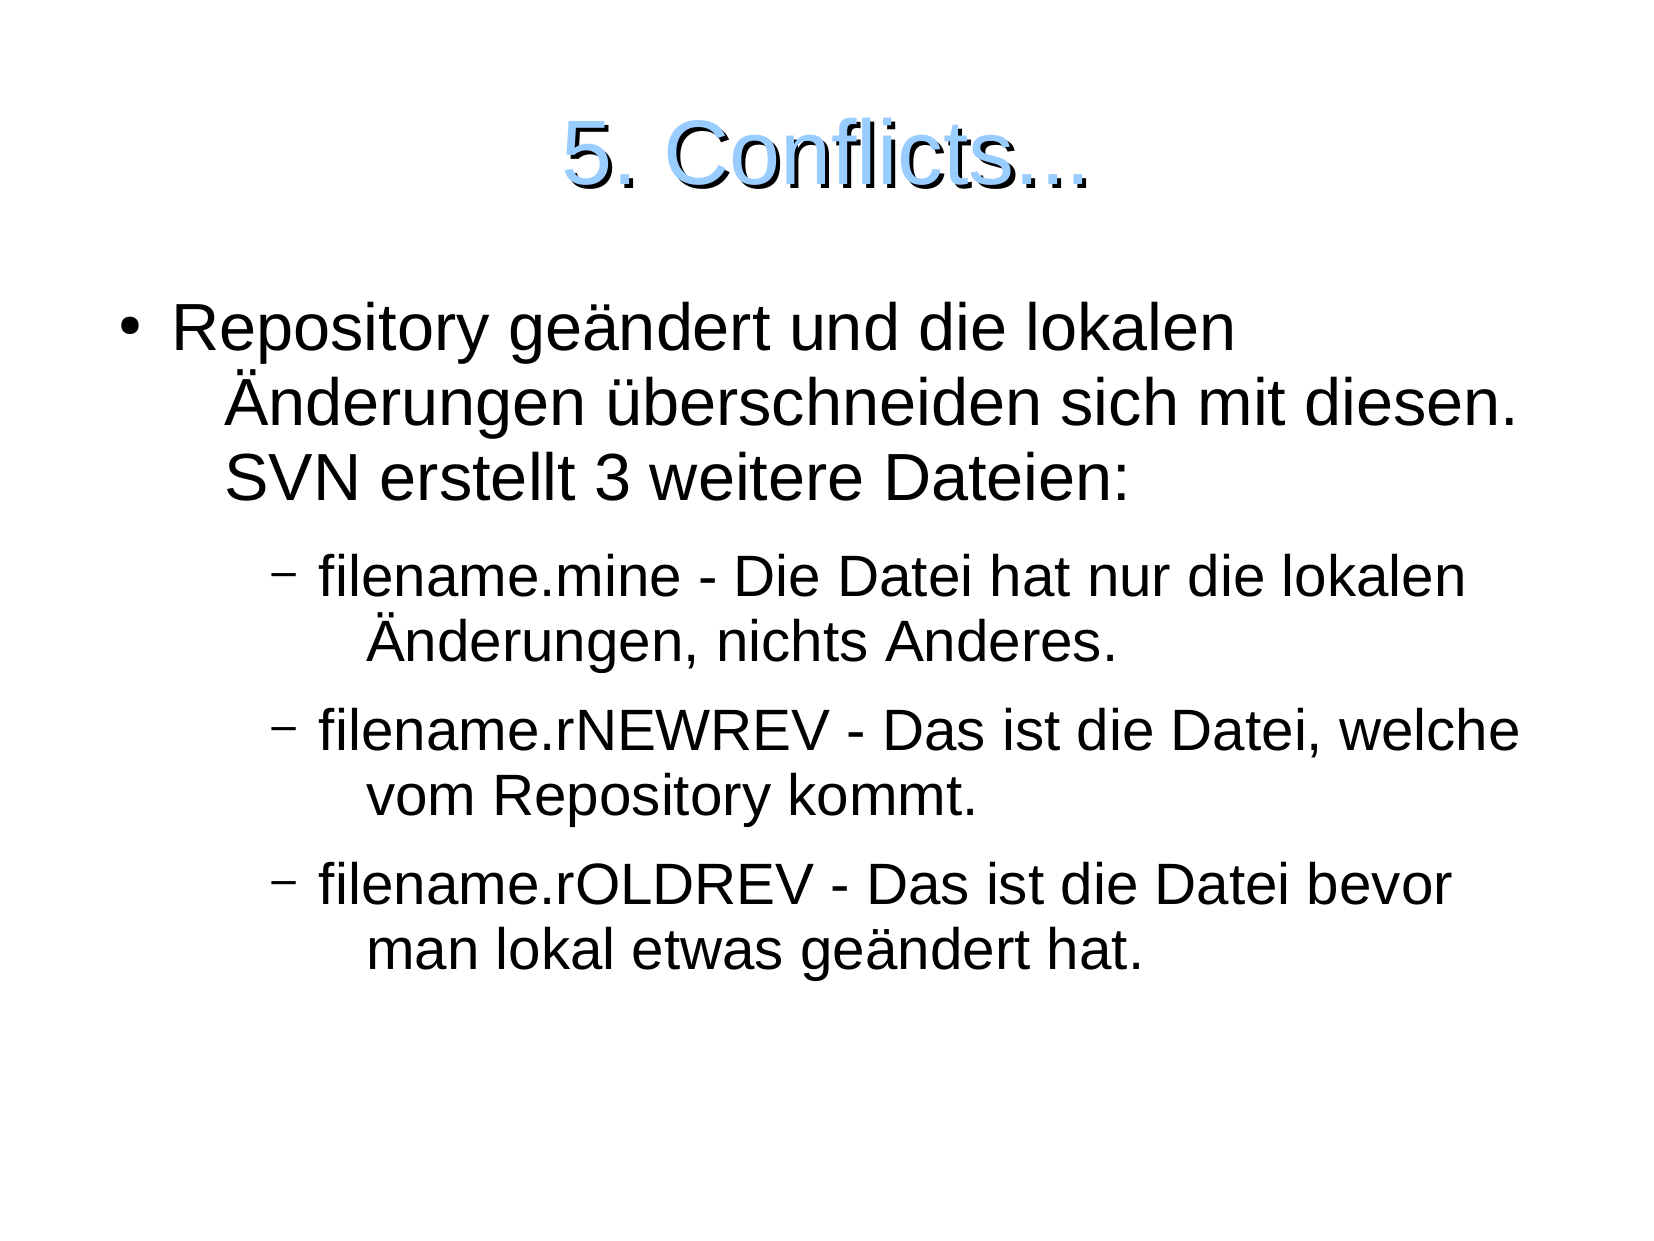

# 5. Conflicts...
Repository geändert und die lokalen Änderungen überschneiden sich mit diesen. SVN erstellt 3 weitere Dateien:
filename.mine - Die Datei hat nur die lokalen Änderungen, nichts Anderes.
filename.rNEWREV - Das ist die Datei, welche vom Repository kommt.
filename.rOLDREV - Das ist die Datei bevor man lokal etwas geändert hat.